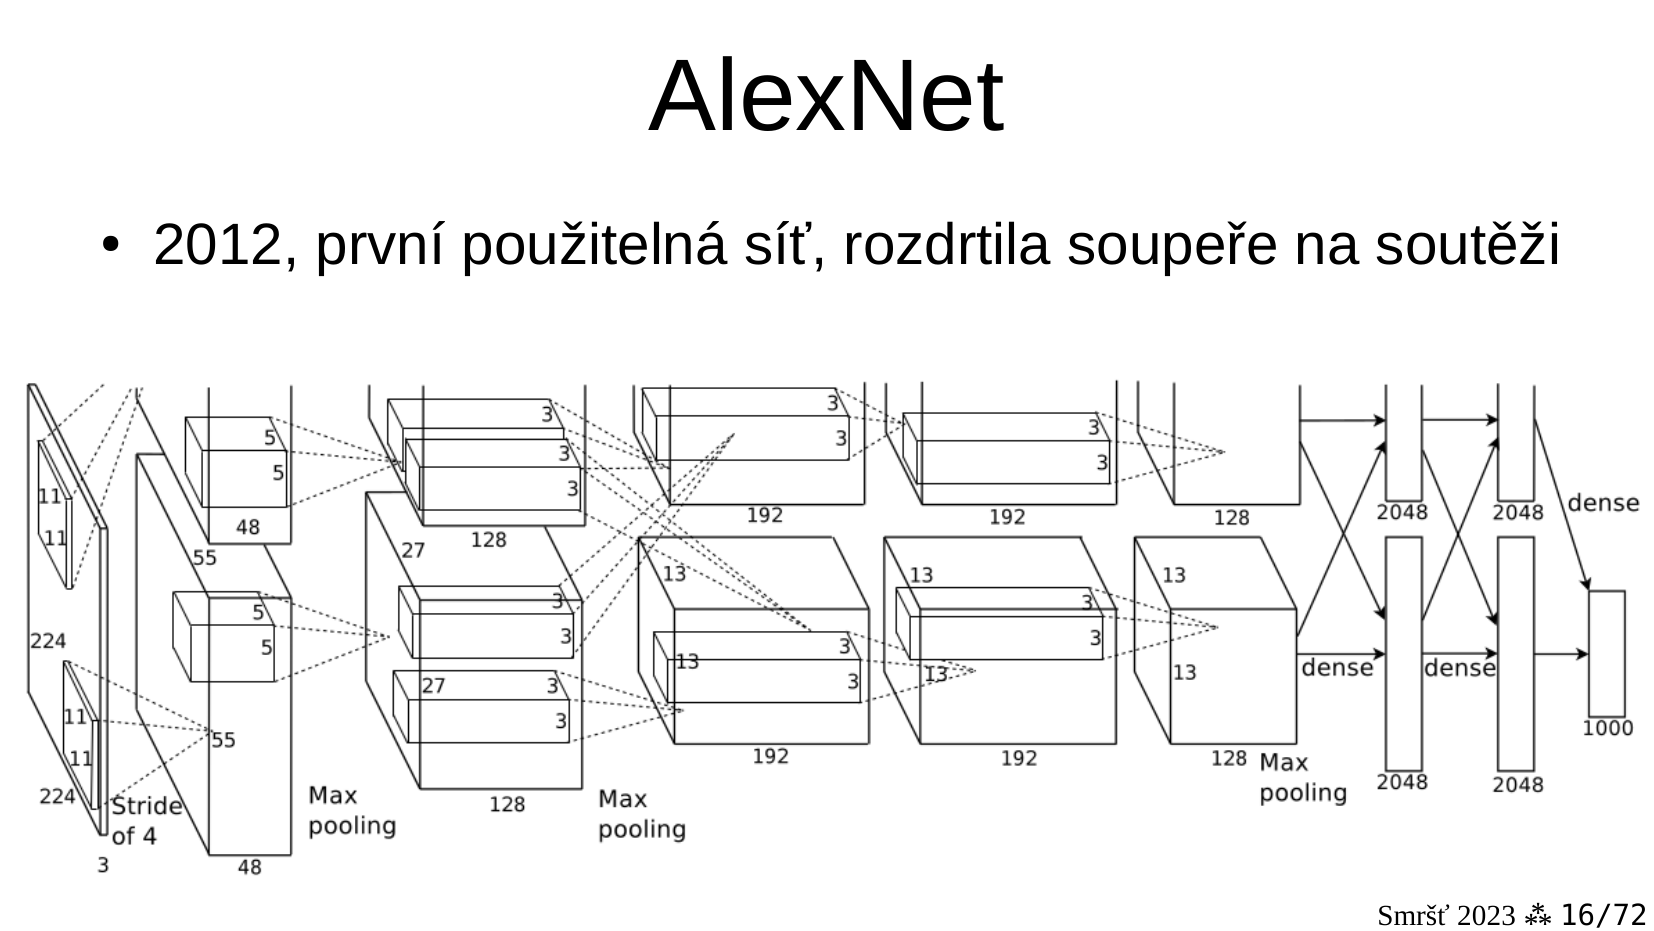

# AlexNet
2012, první použitelná síť, rozdrtila soupeře na soutěži
16